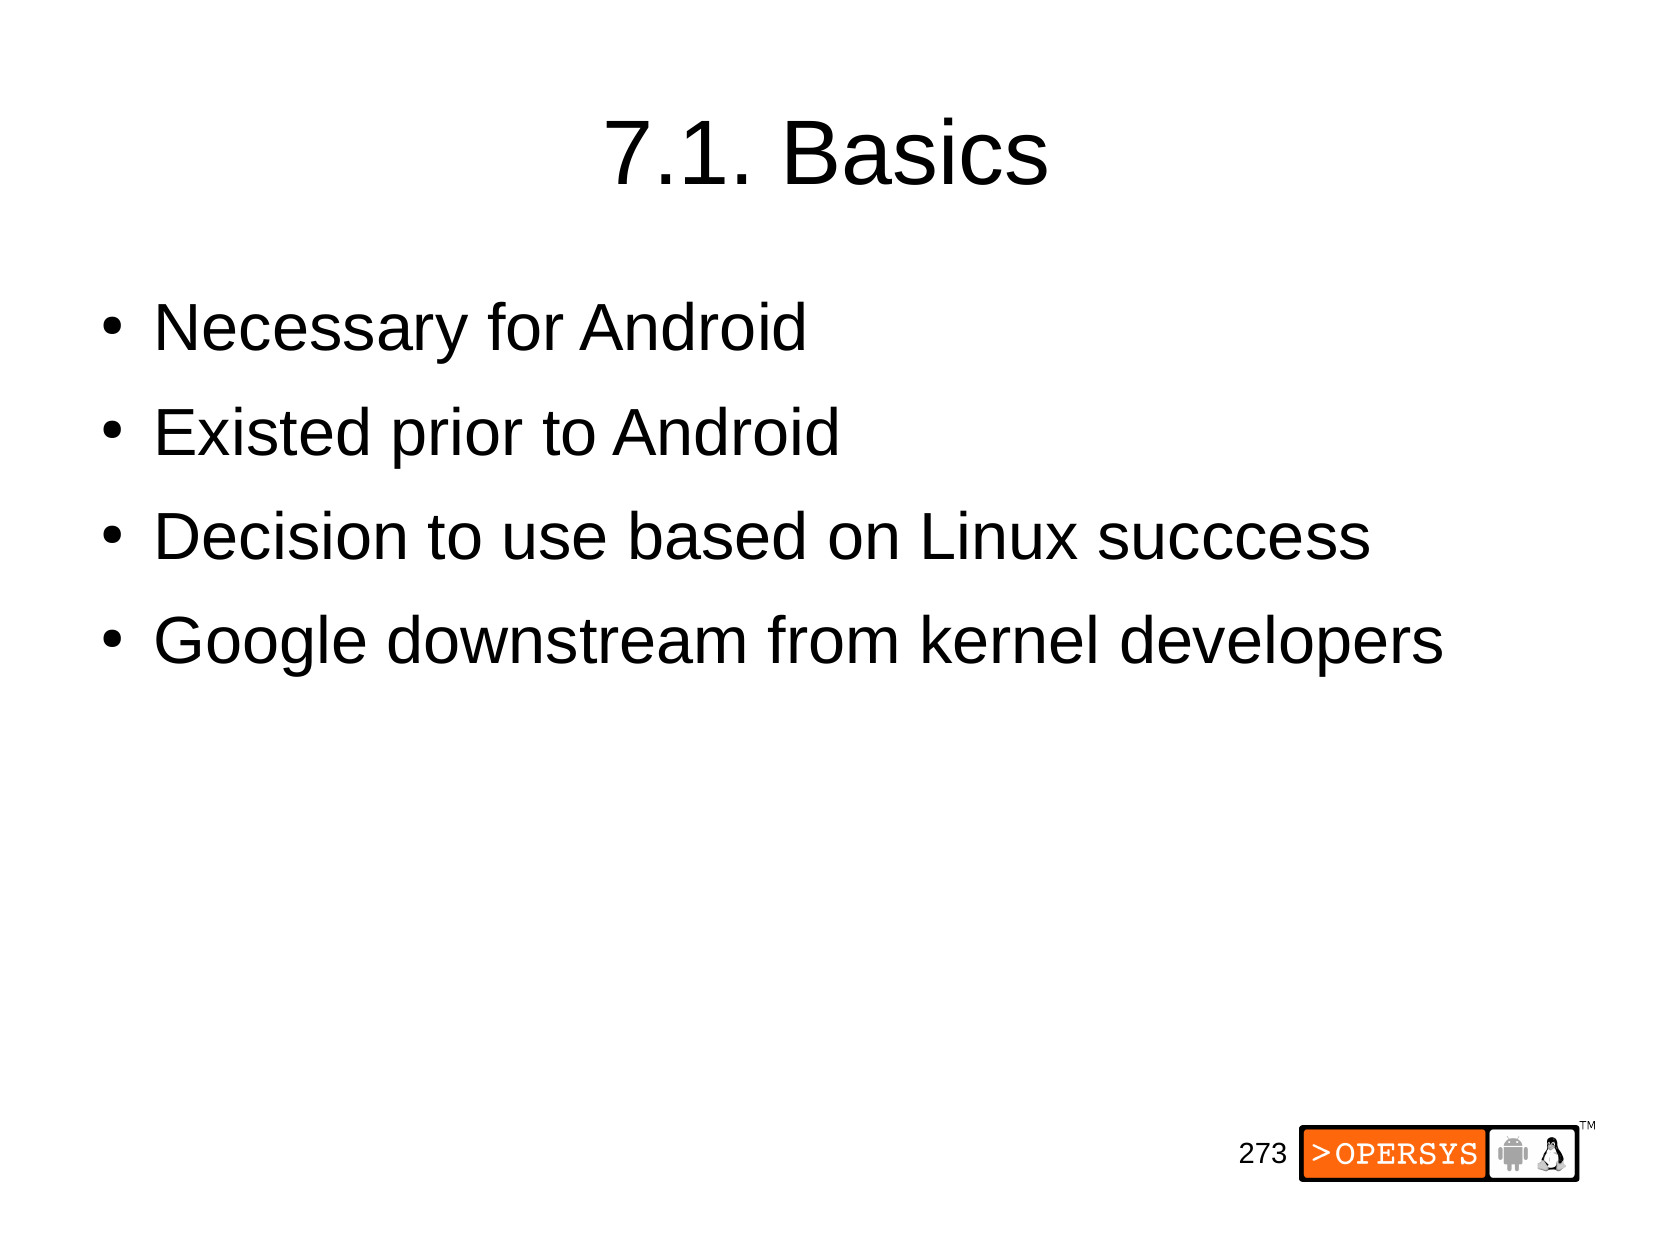

# 7.1. Basics
Necessary for Android
Existed prior to Android
Decision to use based on Linux succcess
Google downstream from kernel developers